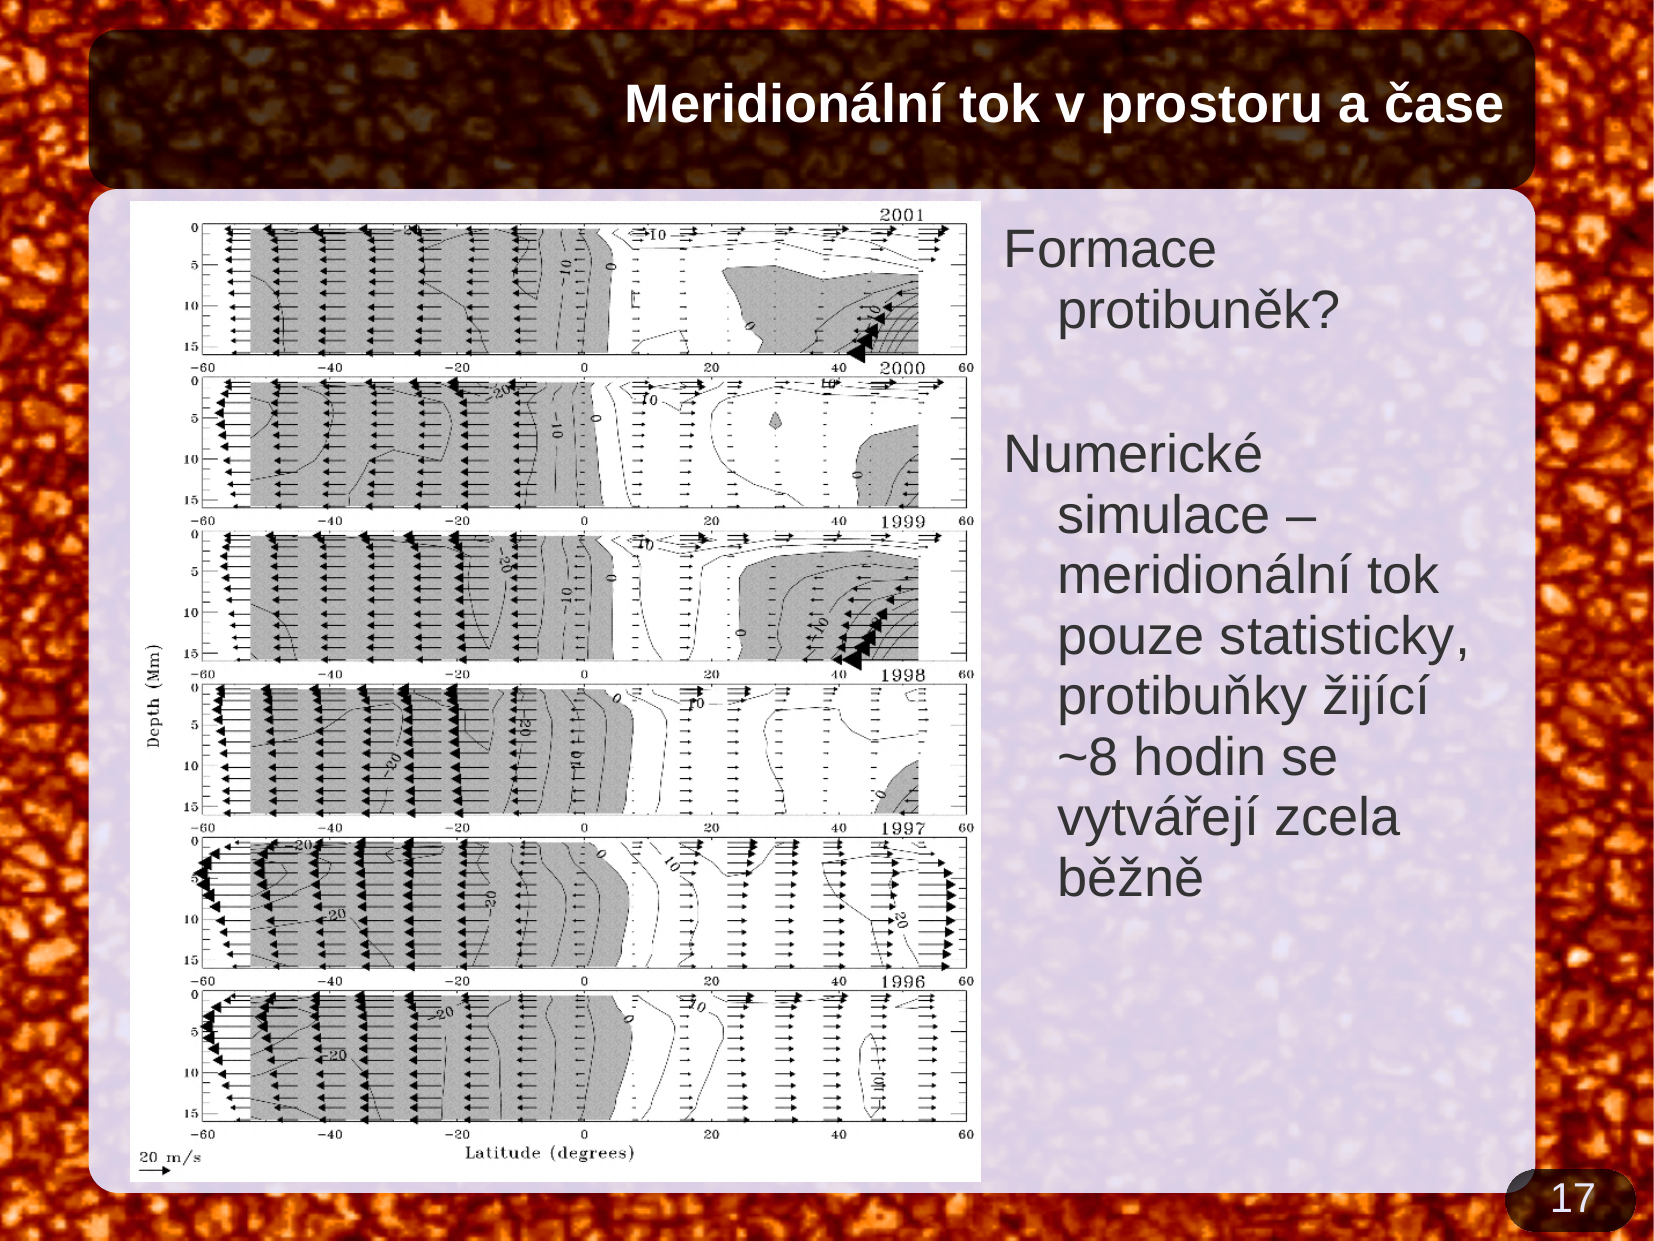

# Meridionální tok v prostoru a čase
Formace protibuněk?
Numerické simulace – meridionální tok pouze statisticky, protibuňky žijící ~8 hodin se vytvářejí zcela běžně